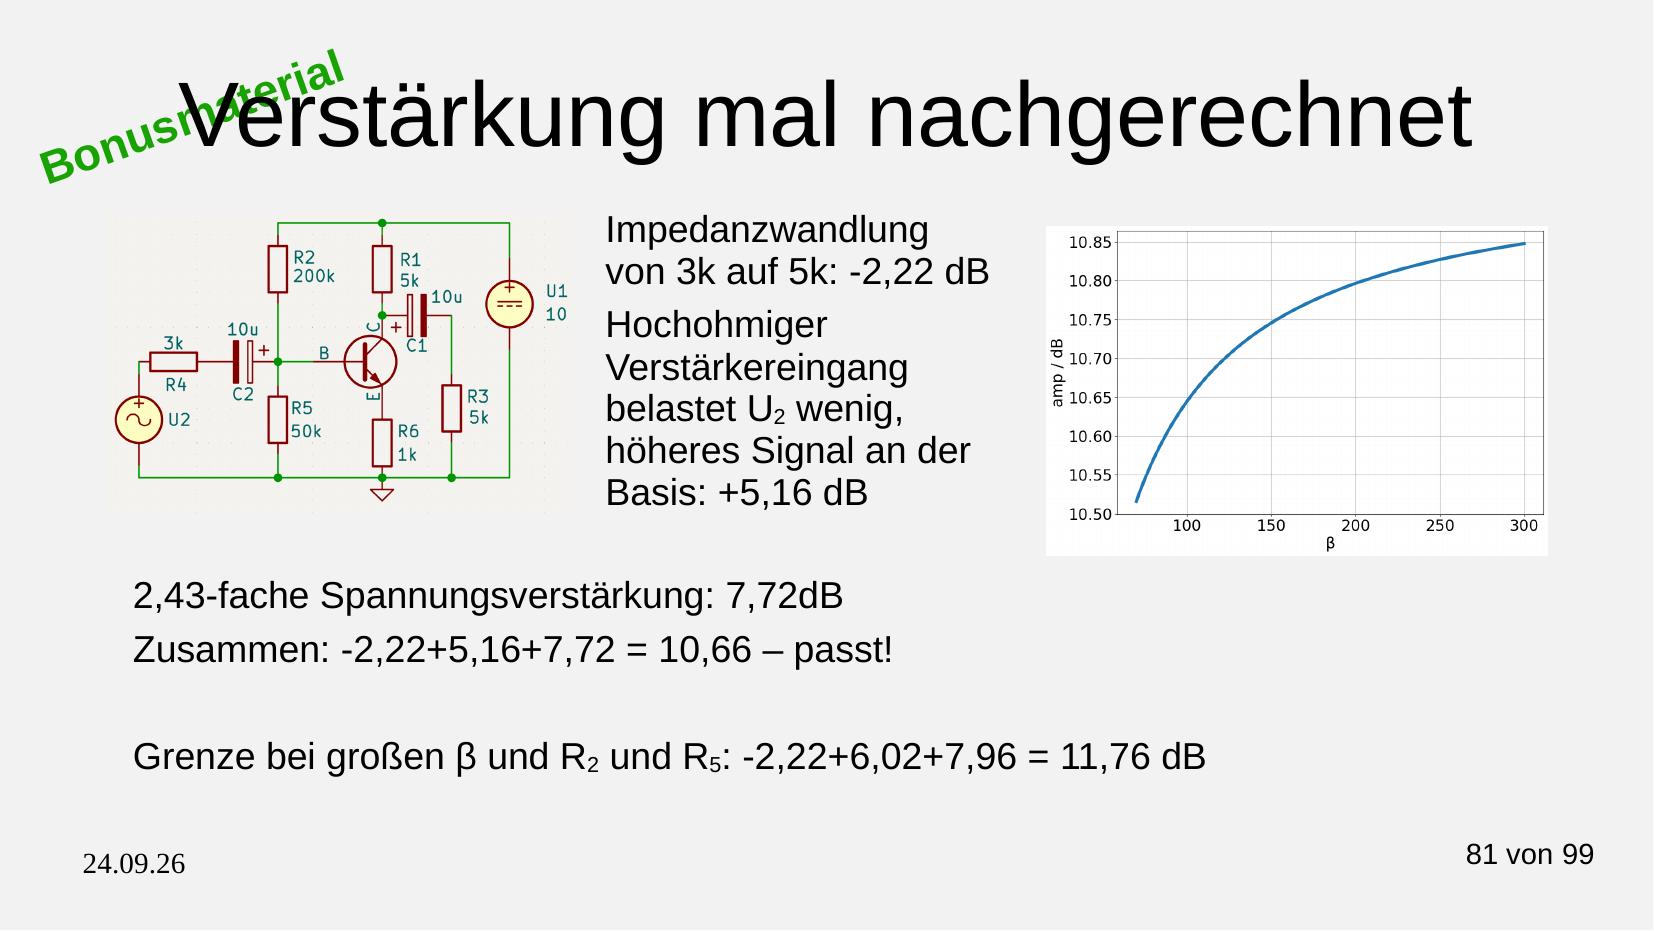

# Verstärkung mal nachgerechnet
Impedanzwandlung
von 3k auf 5k: -2,22 dB
Hochohmiger Verstärkereingang belastet U2 wenig, höheres Signal an der
Basis: +5,16 dB
2,43-fache Spannungsverstärkung: 7,72dB
Zusammen: -2,22+5,16+7,72 = 10,66 – passt!
Grenze bei großen β und R2 und R5: -2,22+6,02+7,96 = 11,76 dB
81